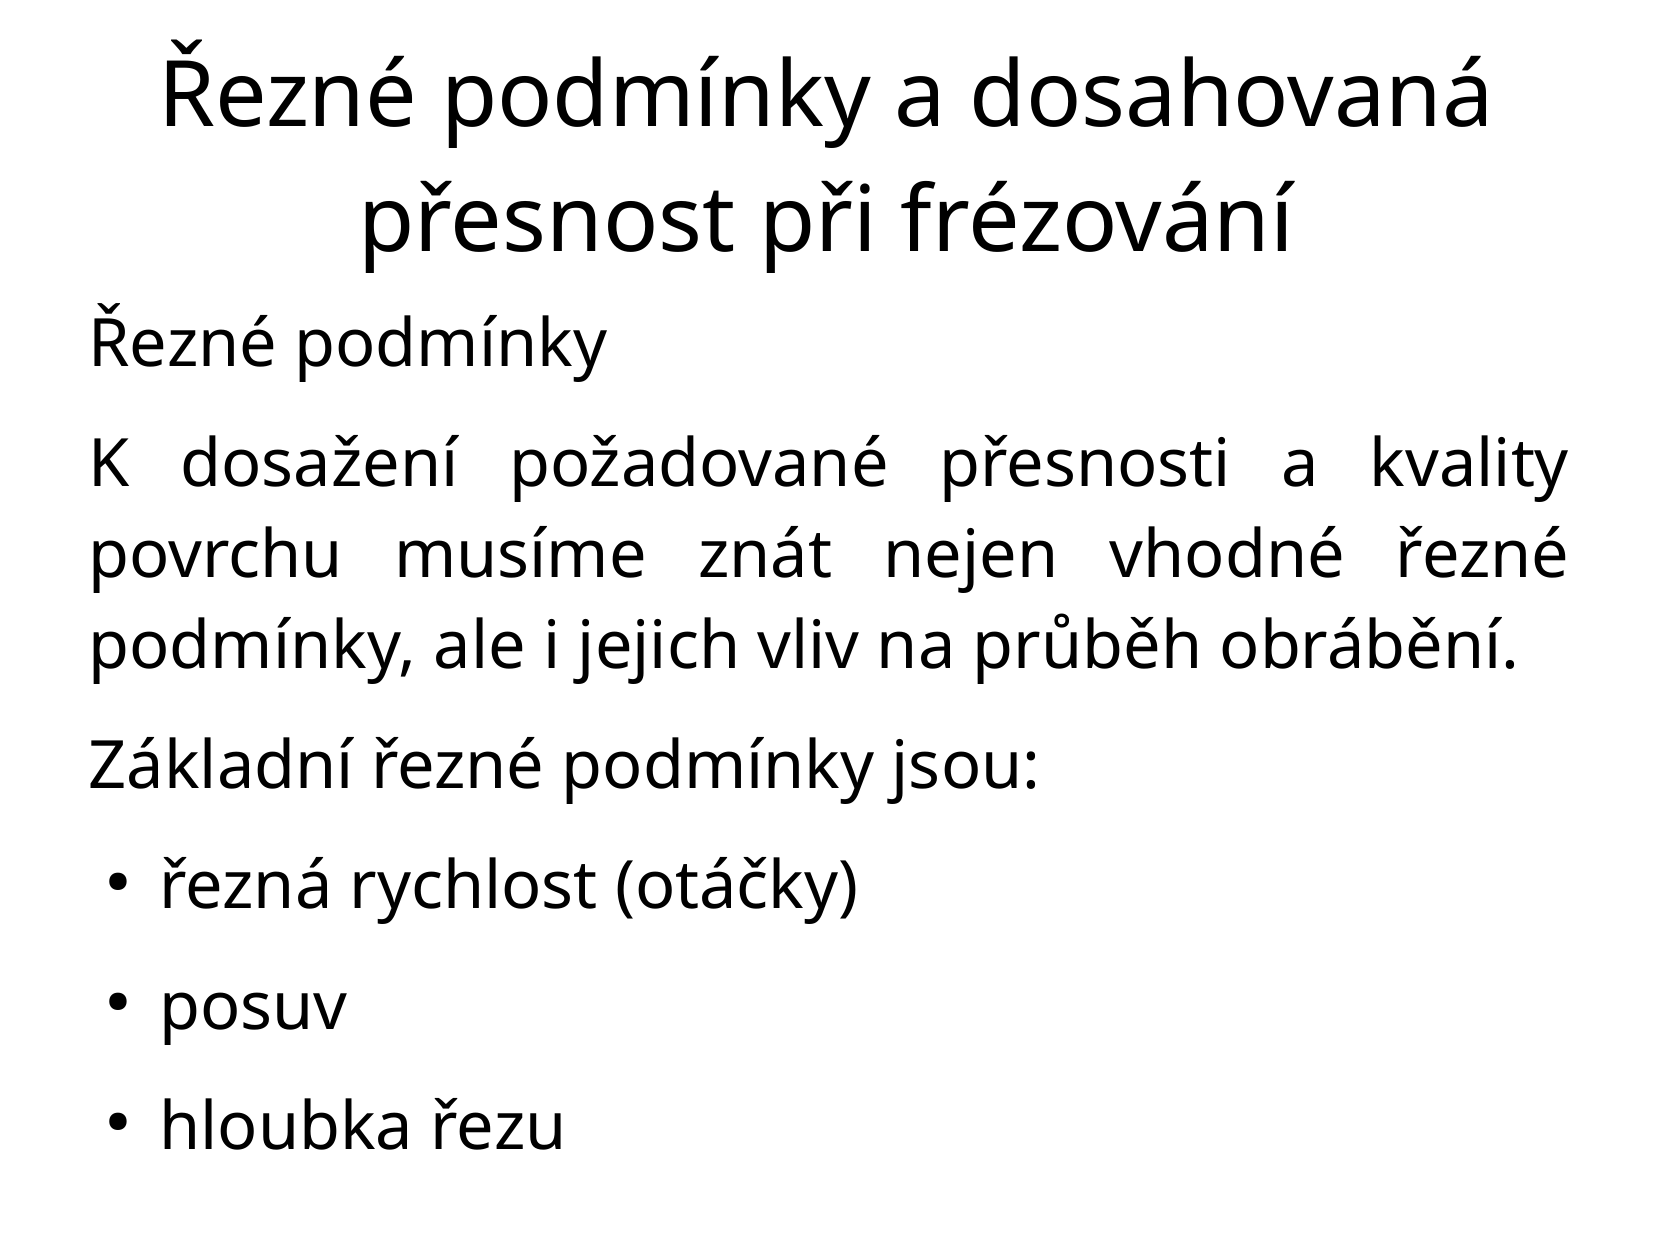

# Řezné podmínky a dosahovaná přesnost při frézování
Řezné podmínky
K dosažení požadované přesnosti a kvality povrchu musíme znát nejen vhodné řezné podmínky, ale i jejich vliv na průběh obrábění.
Základní řezné podmínky jsou:
řezná rychlost (otáčky)
posuv
hloubka řezu